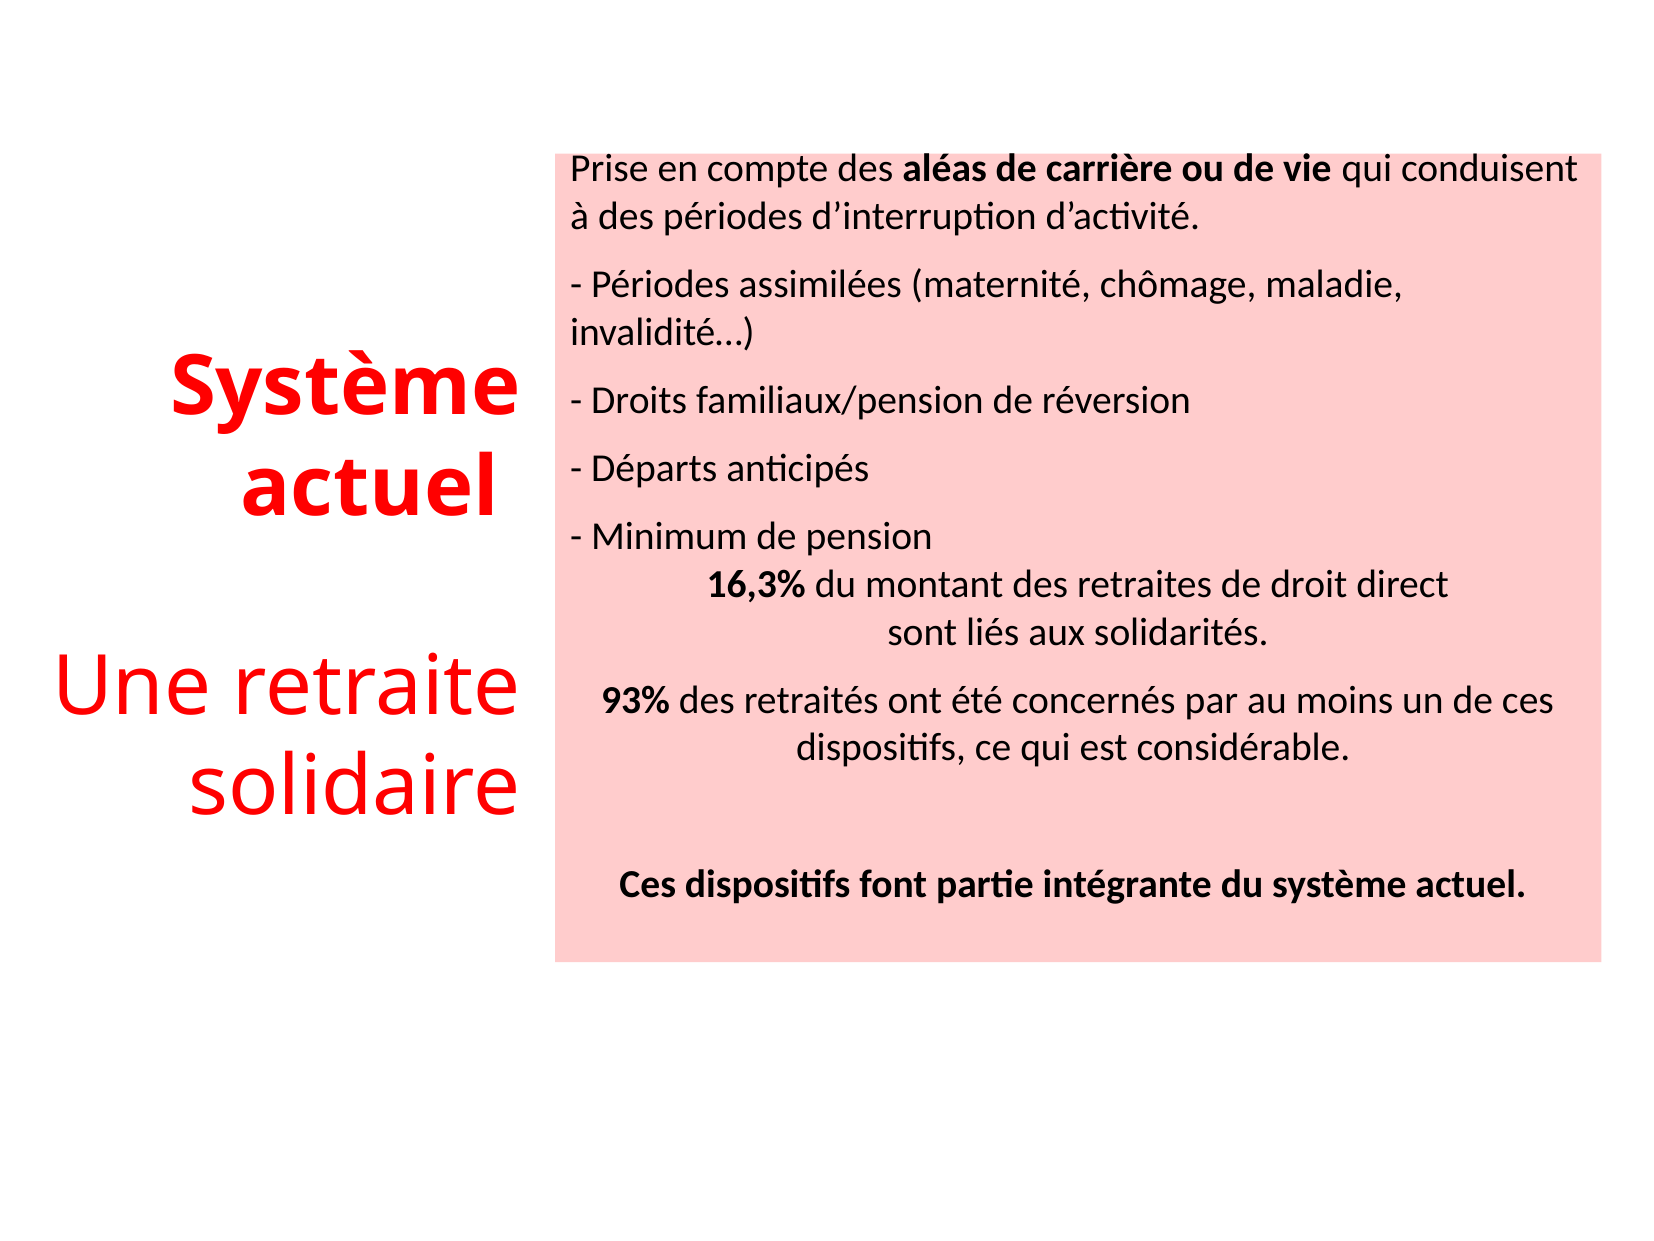

Prise en compte des aléas de carrière ou de vie qui conduisent à des périodes d’interruption d’activité.
- Périodes assimilées (maternité, chômage, maladie, invalidité…)
- Droits familiaux/pension de réversion
- Départs anticipés
- Minimum de pension
16,3% du montant des retraites de droit direct
sont liés aux solidarités.
93% des retraités ont été concernés par au moins un de ces dispositifs, ce qui est considérable.
Ces dispositifs font partie intégrante du système actuel.
# Système actuel Une retraite solidaire